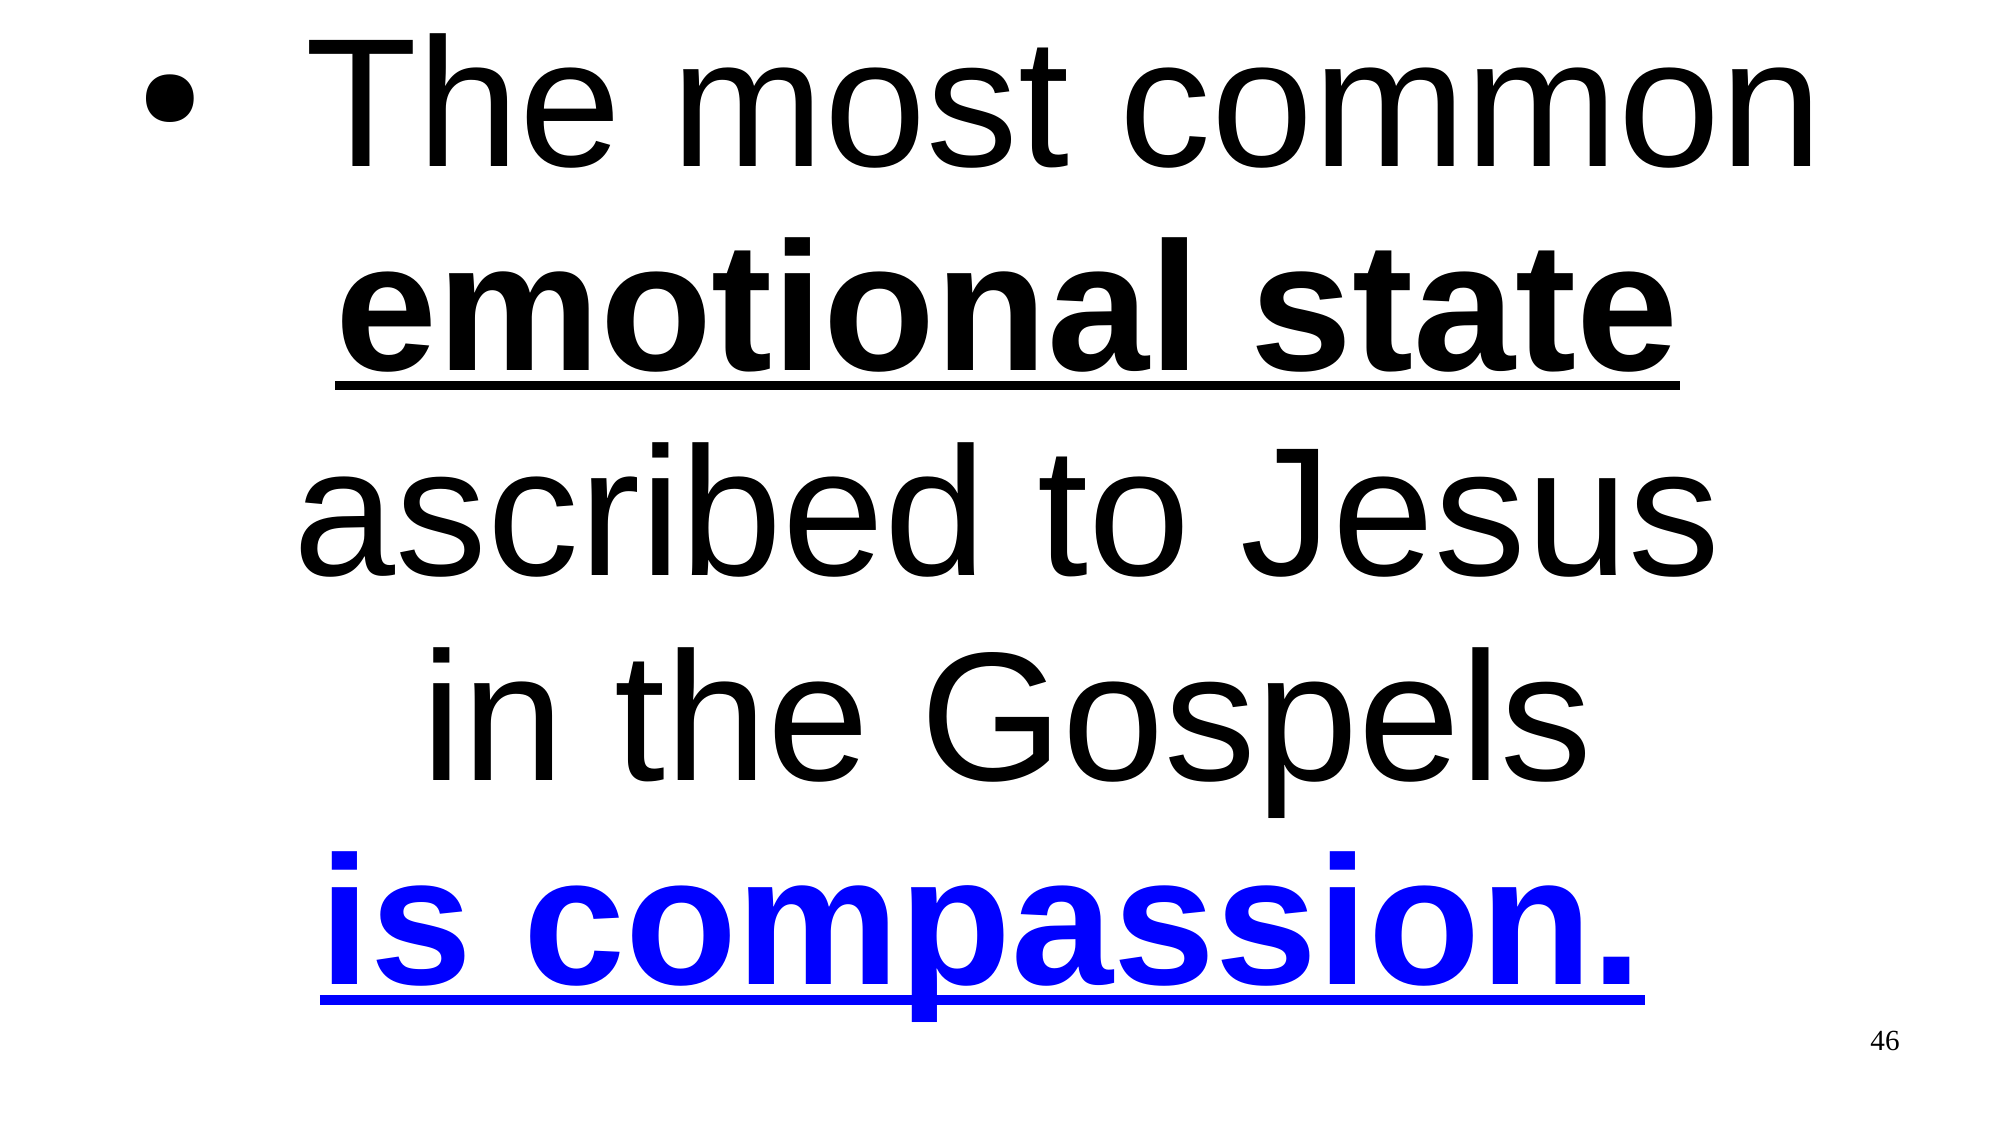

# The most common emotional state ascribed to Jesus in the Gospels is compassion.
46